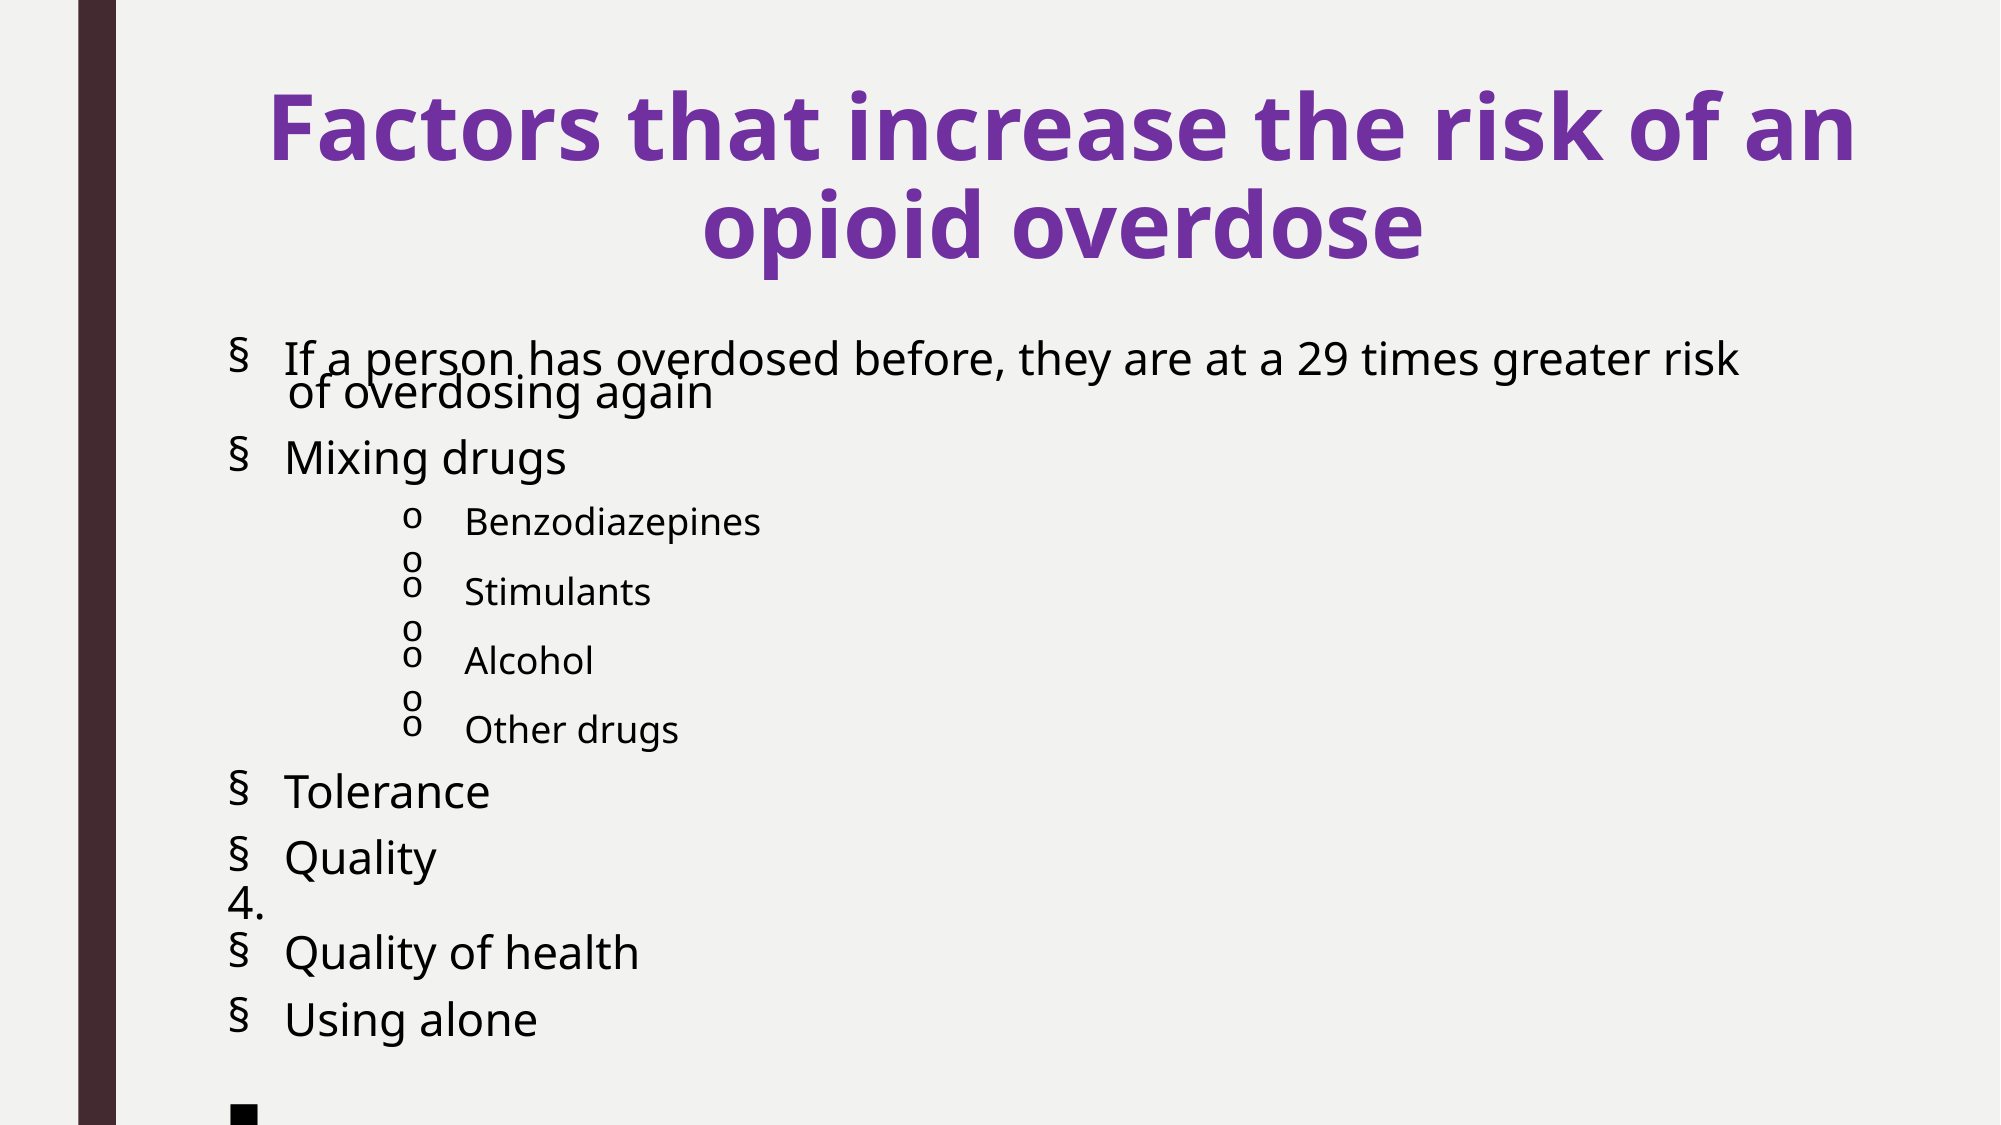

# Factors that increase the risk of an opioid overdose
If a person has overdosed before, they are at a 29 times greater risk
 of overdosing again
Mixing drugs
Benzodiazepines
Stimulants
Alcohol
Other drugs
Tolerance
Quality
Quality of health
Using alone